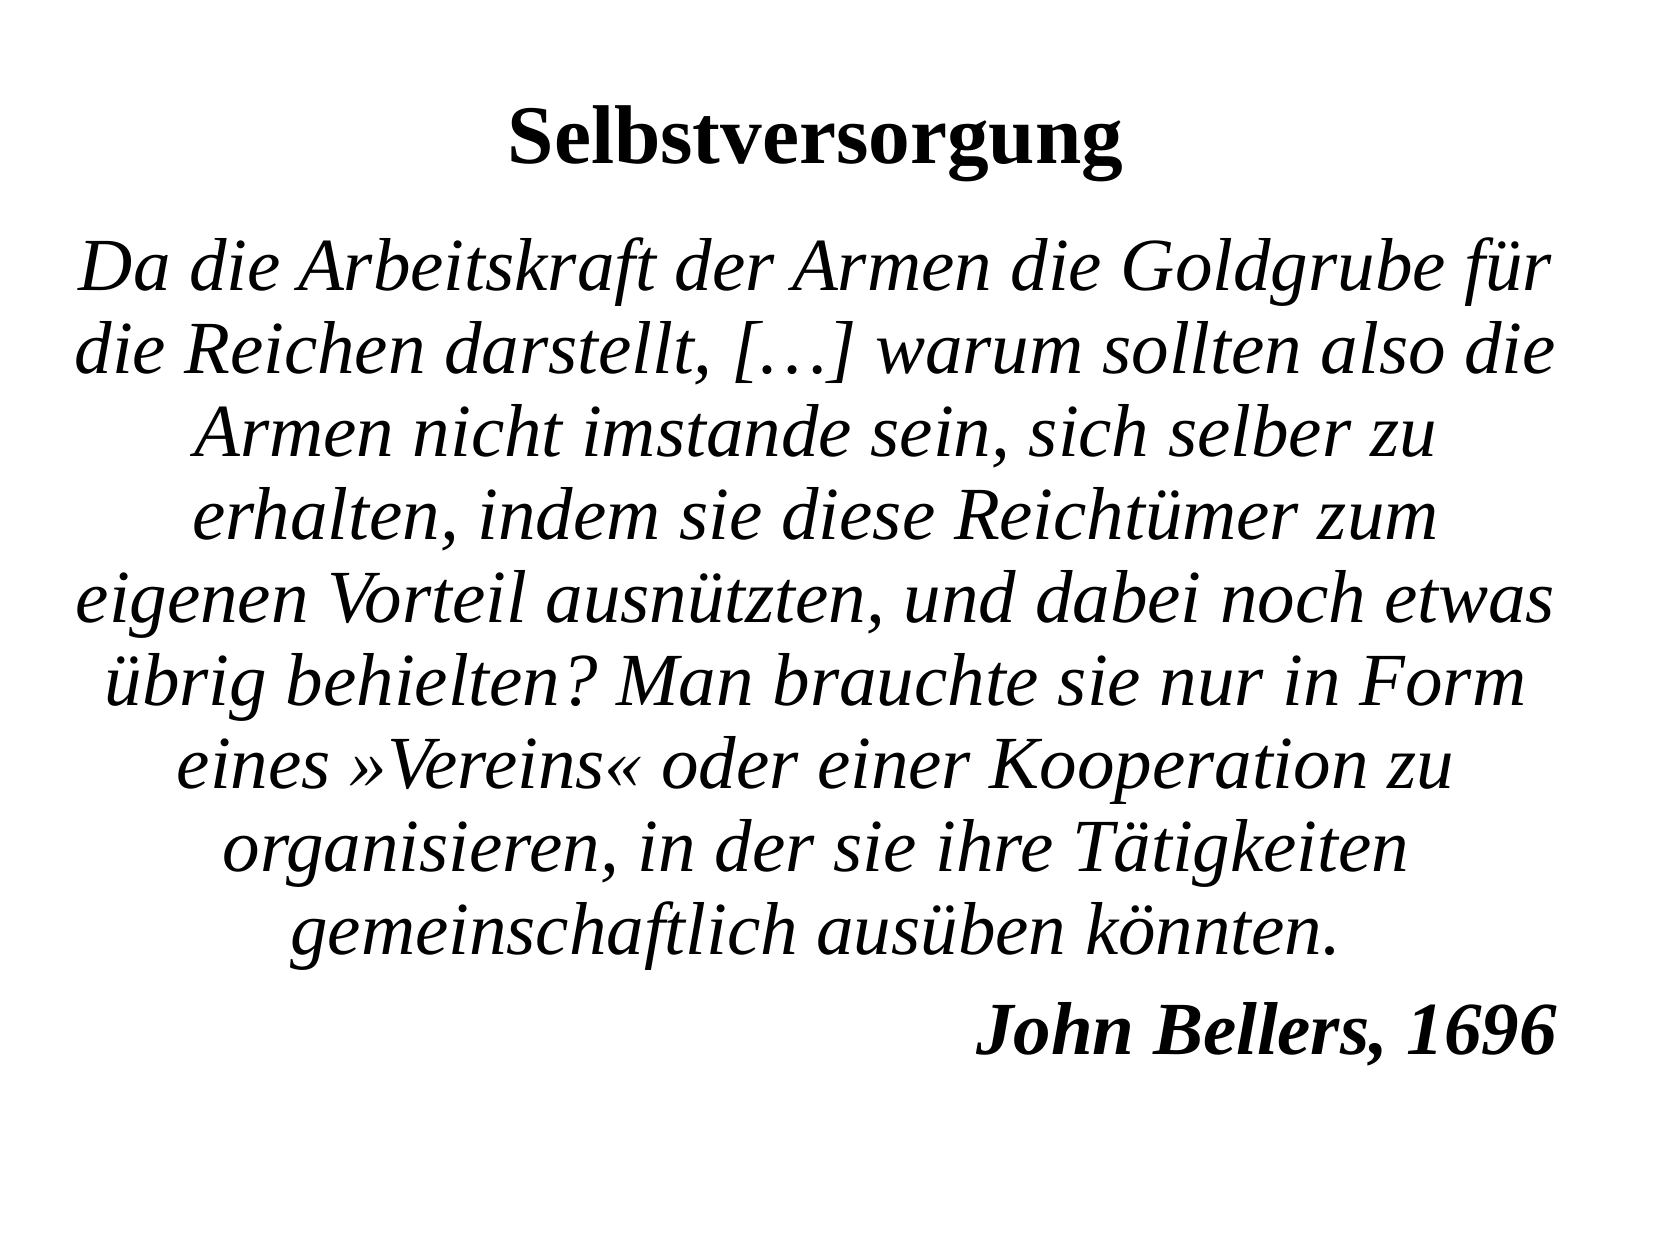

Selbstversorgung
Da die Arbeitskraft der Armen die Goldgrube für die Reichen darstellt, […] warum sollten also die Armen nicht imstande sein, sich selber zu erhalten, indem sie diese Reichtümer zum eigenen Vorteil ausnützten, und dabei noch etwas übrig behielten? Man brauchte sie nur in Form eines »Vereins« oder einer Kooperation zu organisieren, in der sie ihre Tätigkeiten gemeinschaftlich ausüben könnten.
John Bellers, 1696